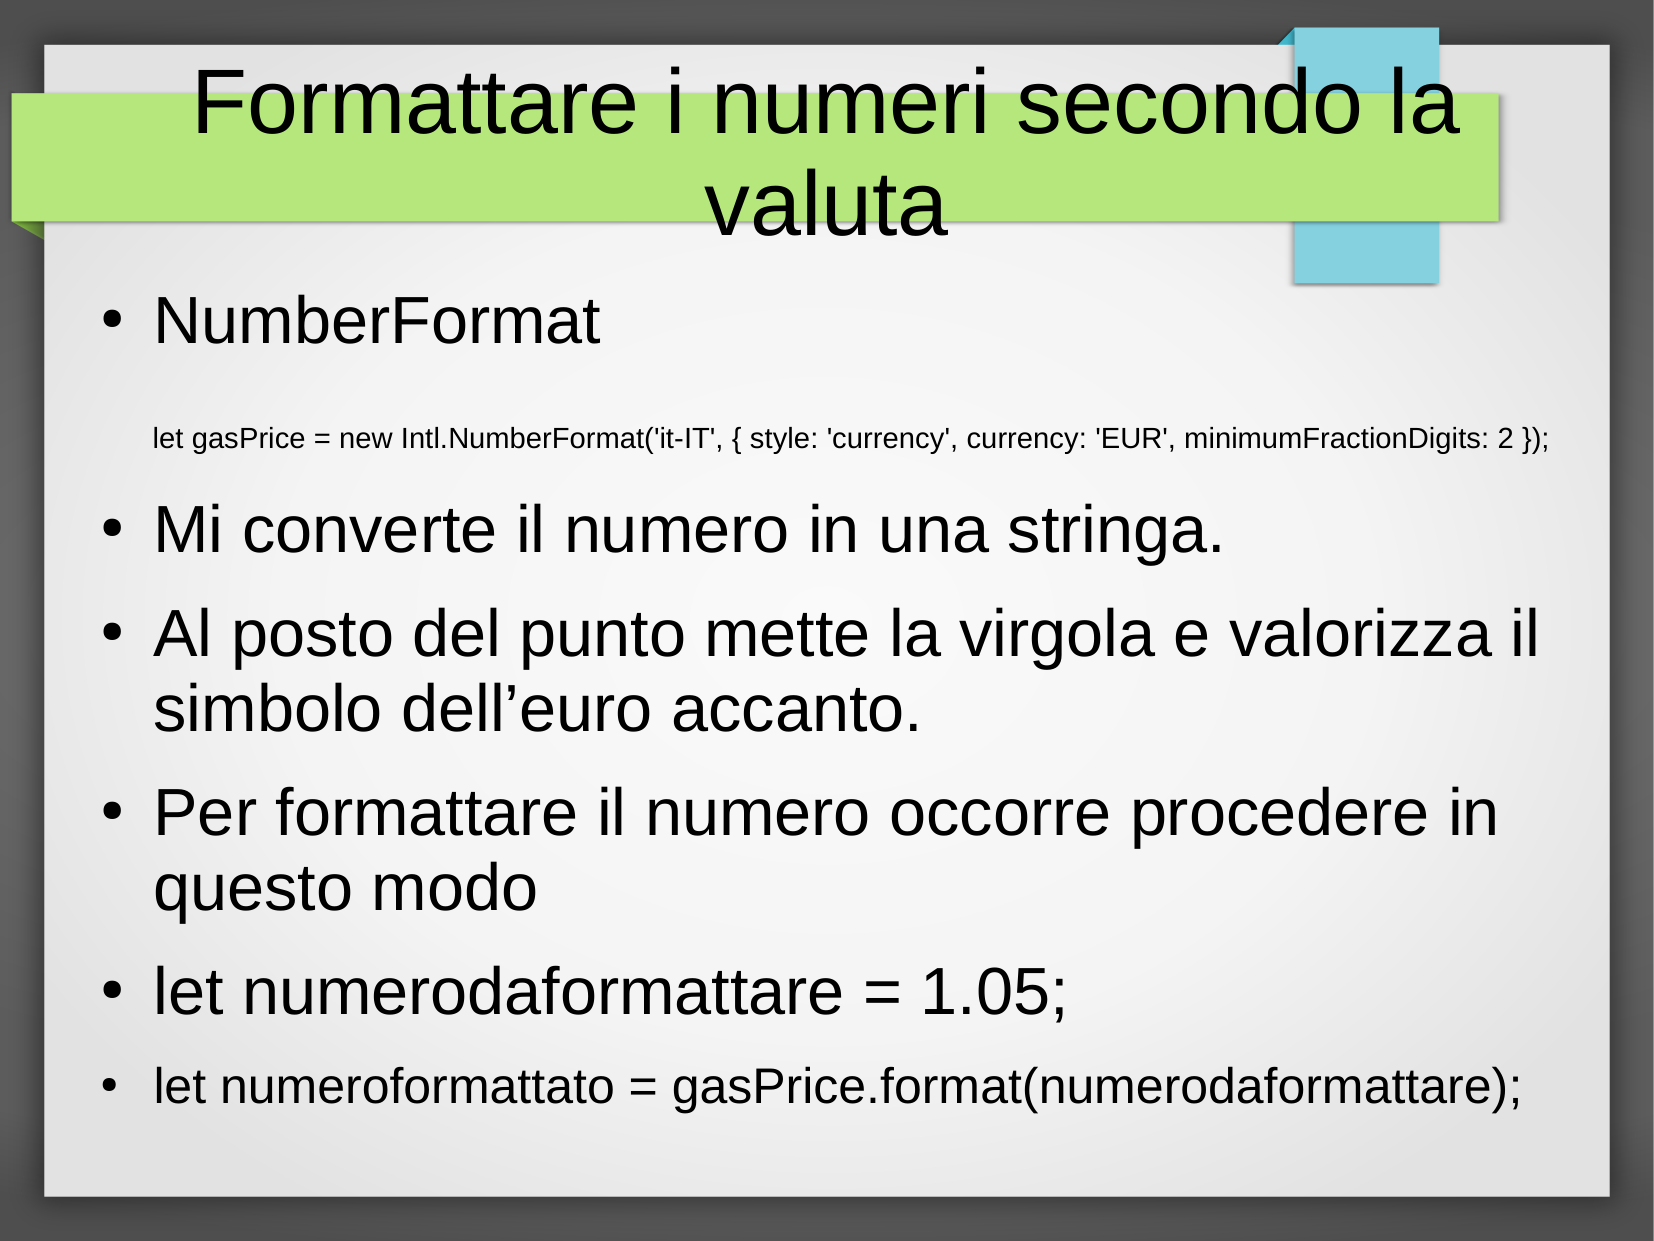

# Formattare i numeri secondo la valuta
NumberFormat
 let gasPrice = new Intl.NumberFormat('it-IT', { style: 'currency', currency: 'EUR', minimumFractionDigits: 2 });
Mi converte il numero in una stringa.
Al posto del punto mette la virgola e valorizza il simbolo dell’euro accanto.
Per formattare il numero occorre procedere in questo modo
let numerodaformattare = 1.05;
let numeroformattato = gasPrice.format(numerodaformattare);